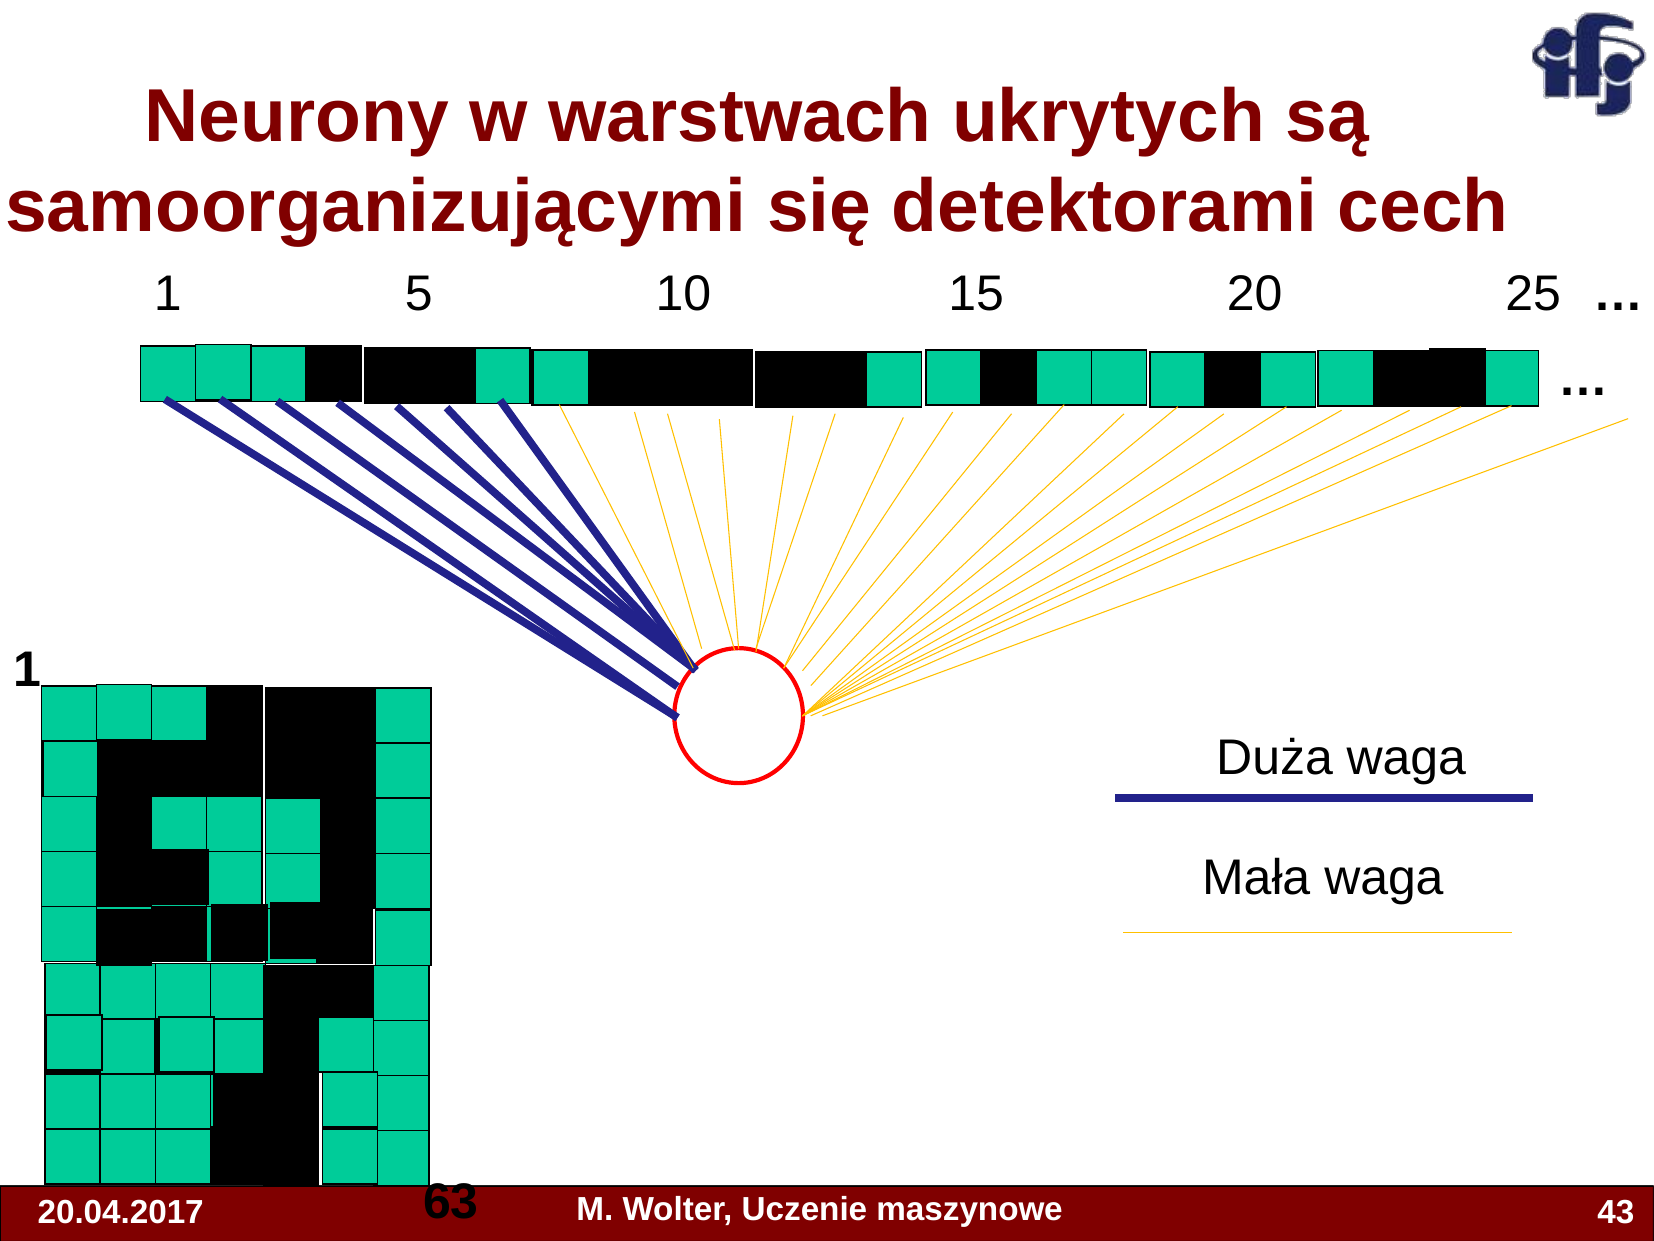

# Neurony w warstwach ukrytych są samoorganizującymi się detektorami cech
 1 5 10 15 20 25 …
…
1
Duża waga
Mała waga
63